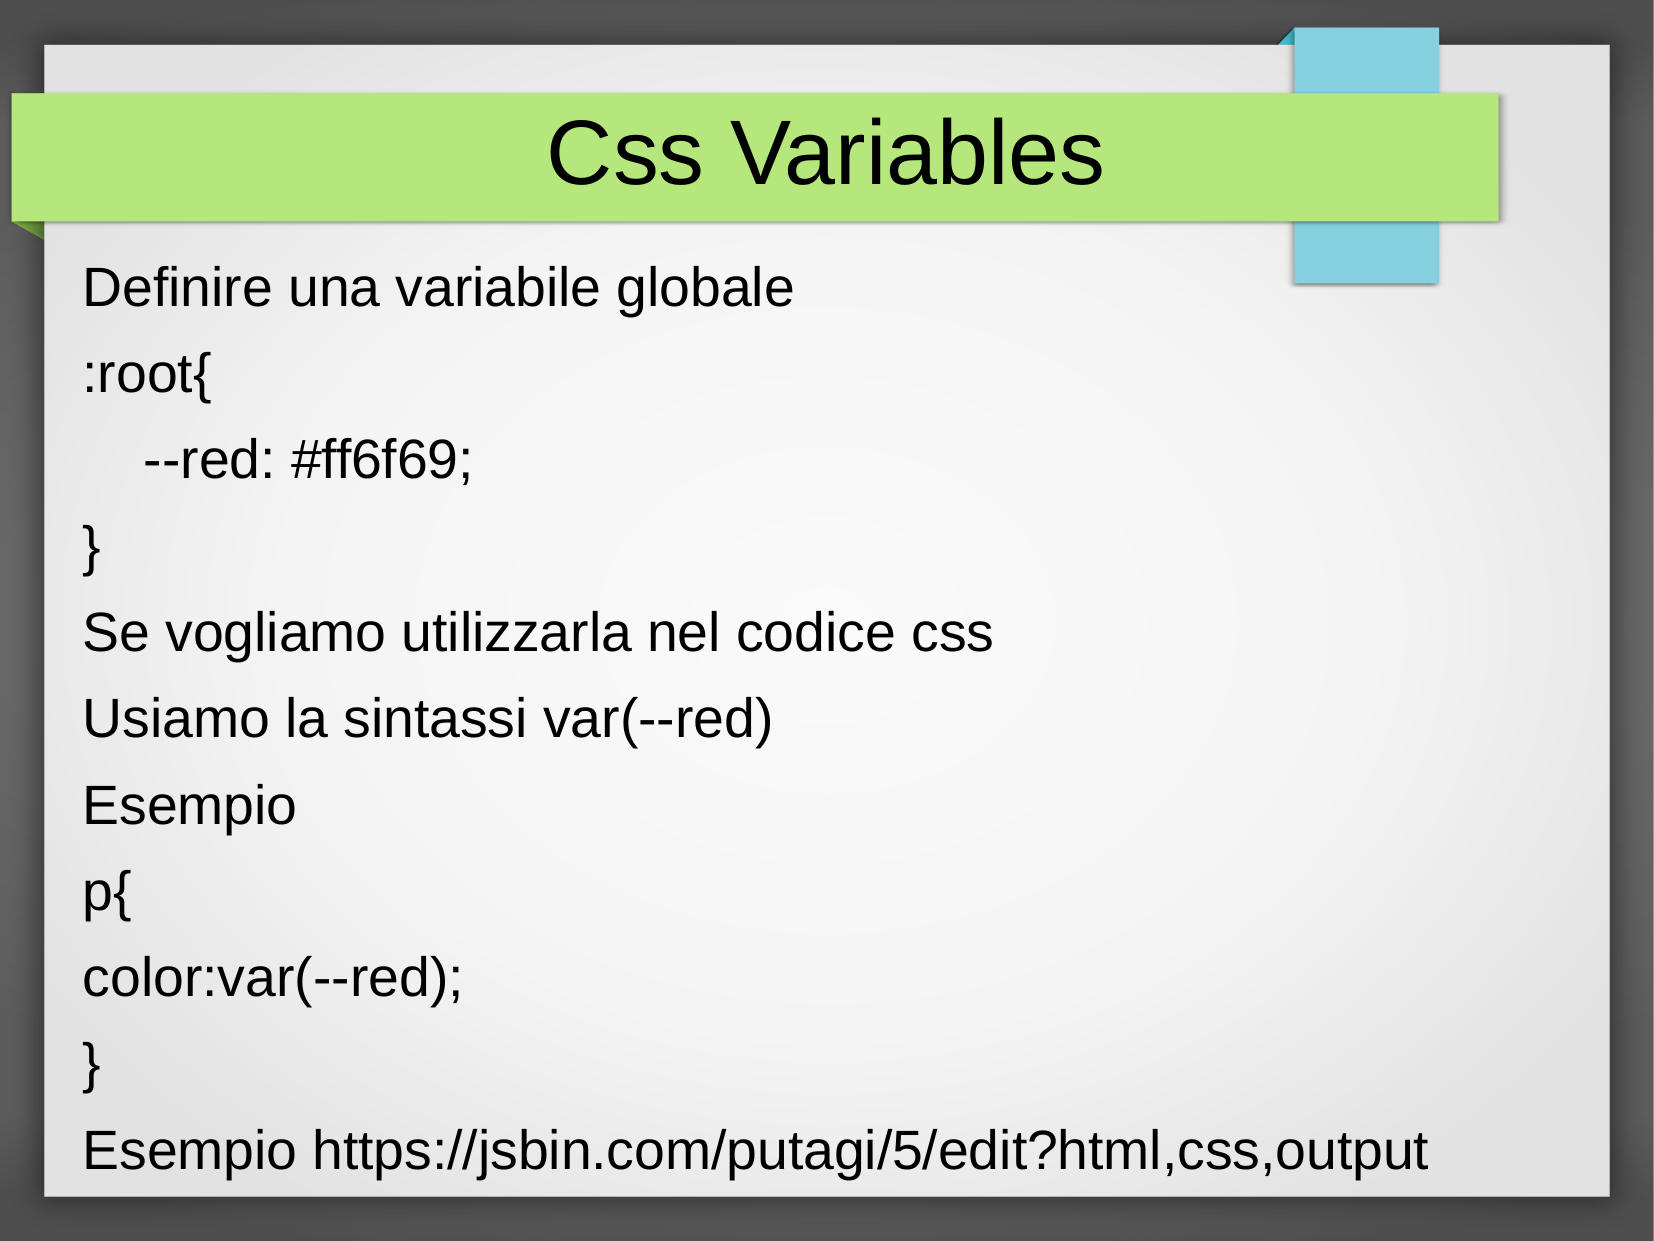

# Css Variables
Definire una variabile globale
:root{
 --red: #ff6f69;
}
Se vogliamo utilizzarla nel codice css
Usiamo la sintassi var(--red)
Esempio
p{
color:var(--red);
}
Esempio https://jsbin.com/putagi/5/edit?html,css,output